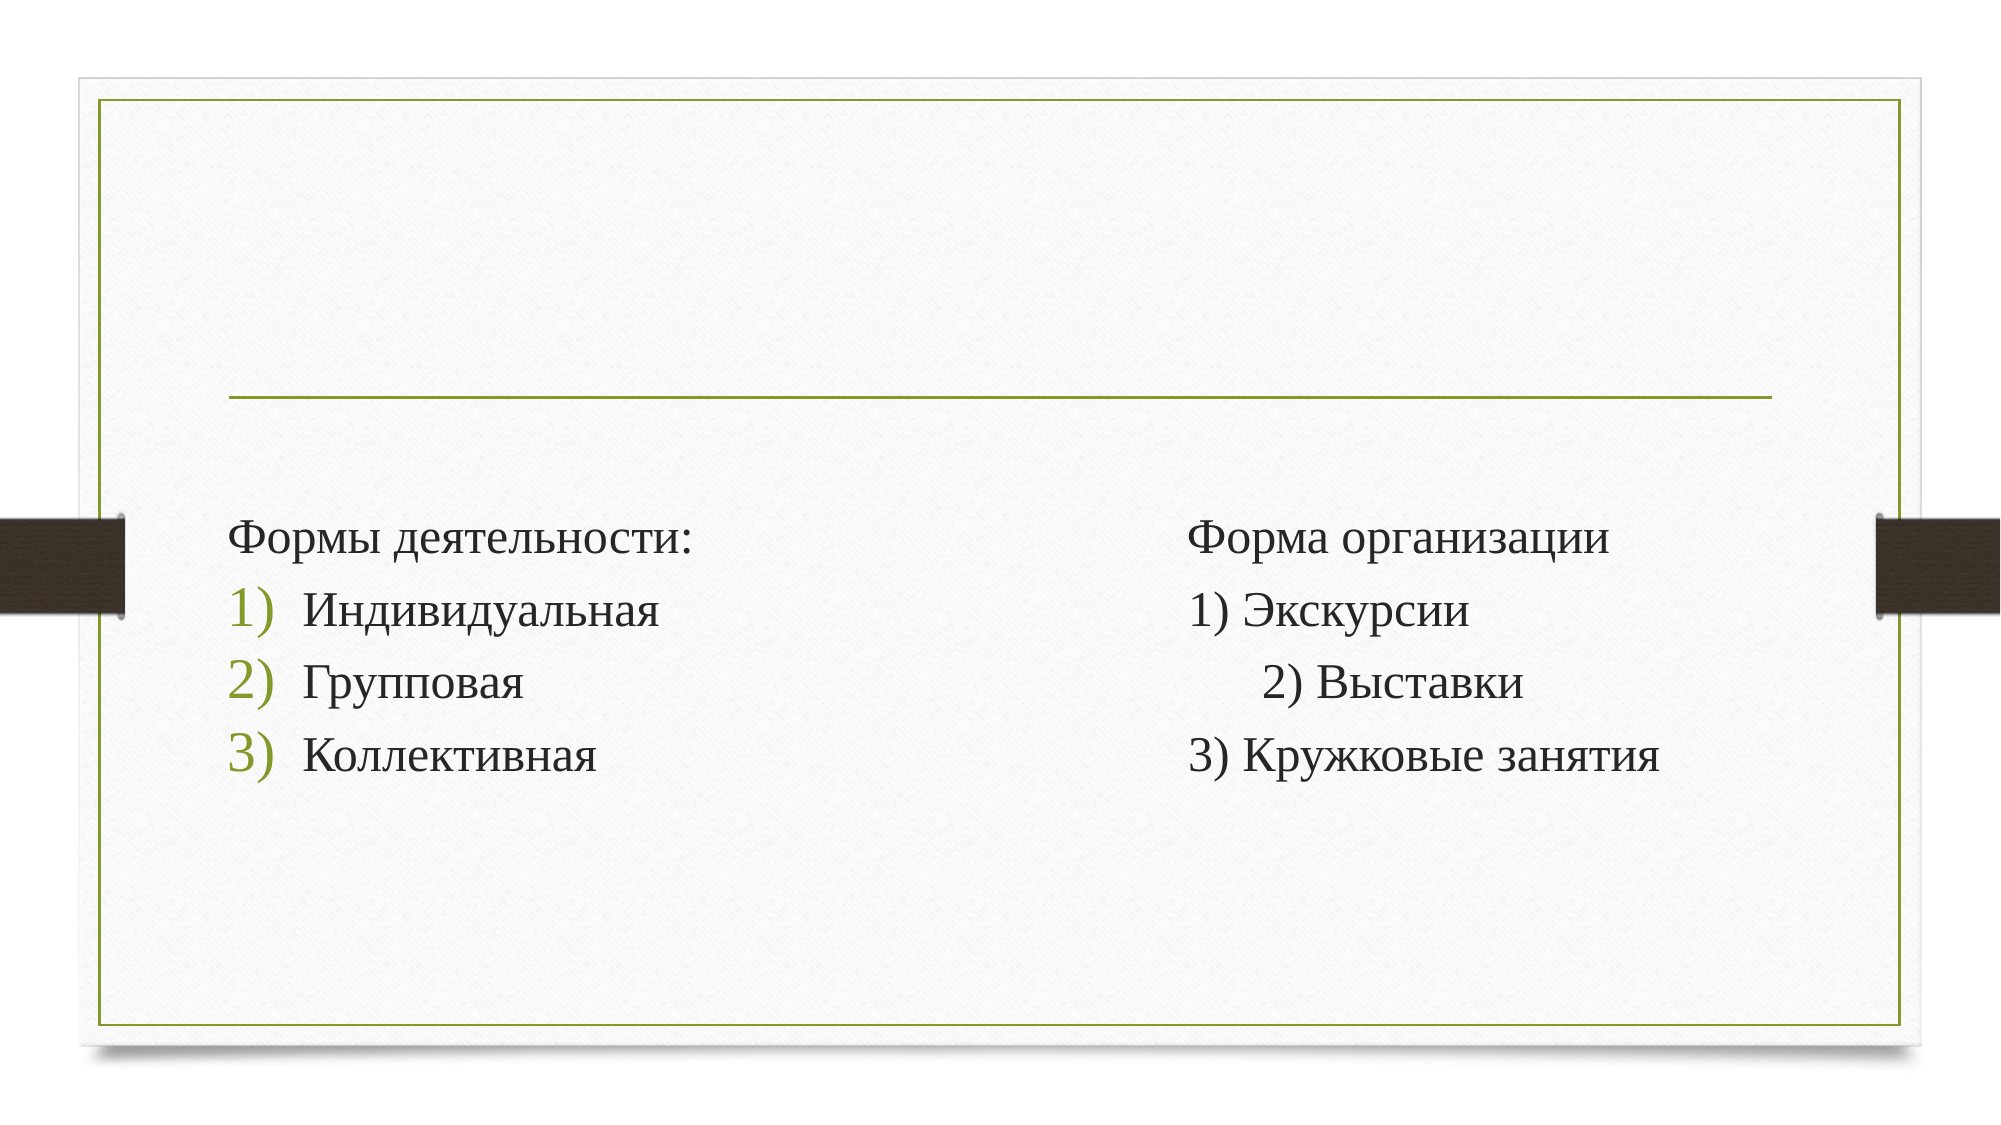

#
Формы деятельности: 							Форма организации
Индивидуальная								1) Экскурсии
Групповая										2) Выставки
Коллективная									3) Кружковые занятия